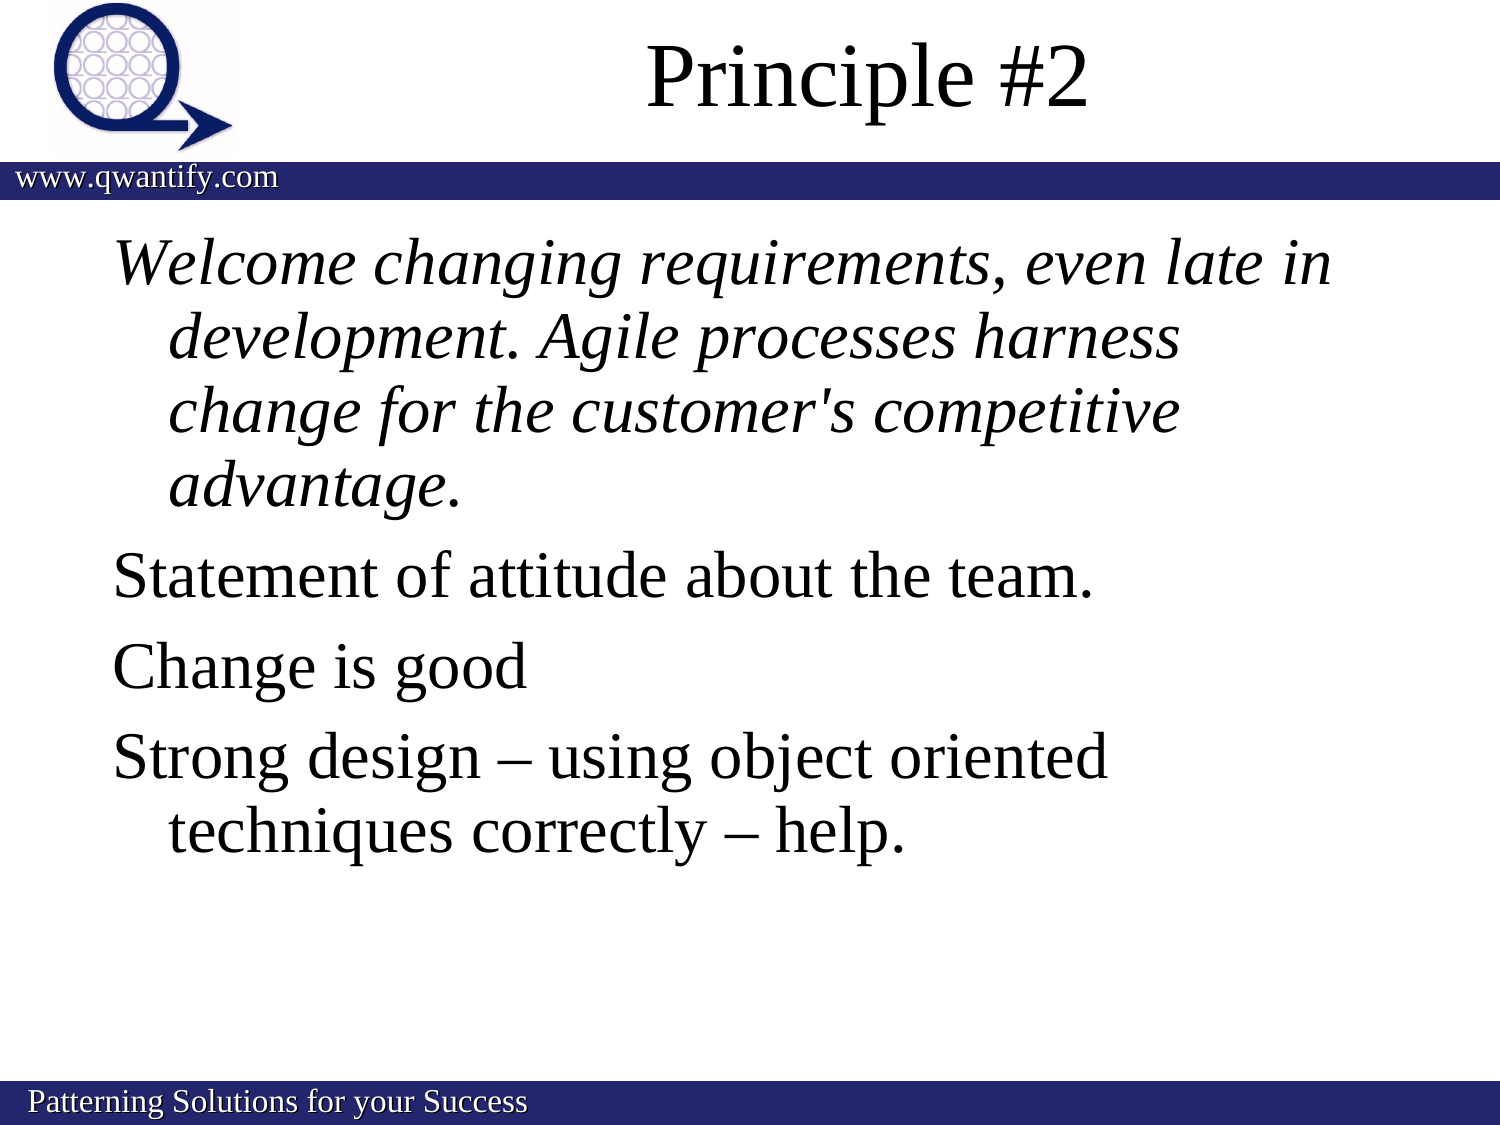

# Principle #2
Welcome changing requirements, even late in development. Agile processes harness change for the customer's competitive advantage.
Statement of attitude about the team.
Change is good
Strong design – using object oriented techniques correctly – help.